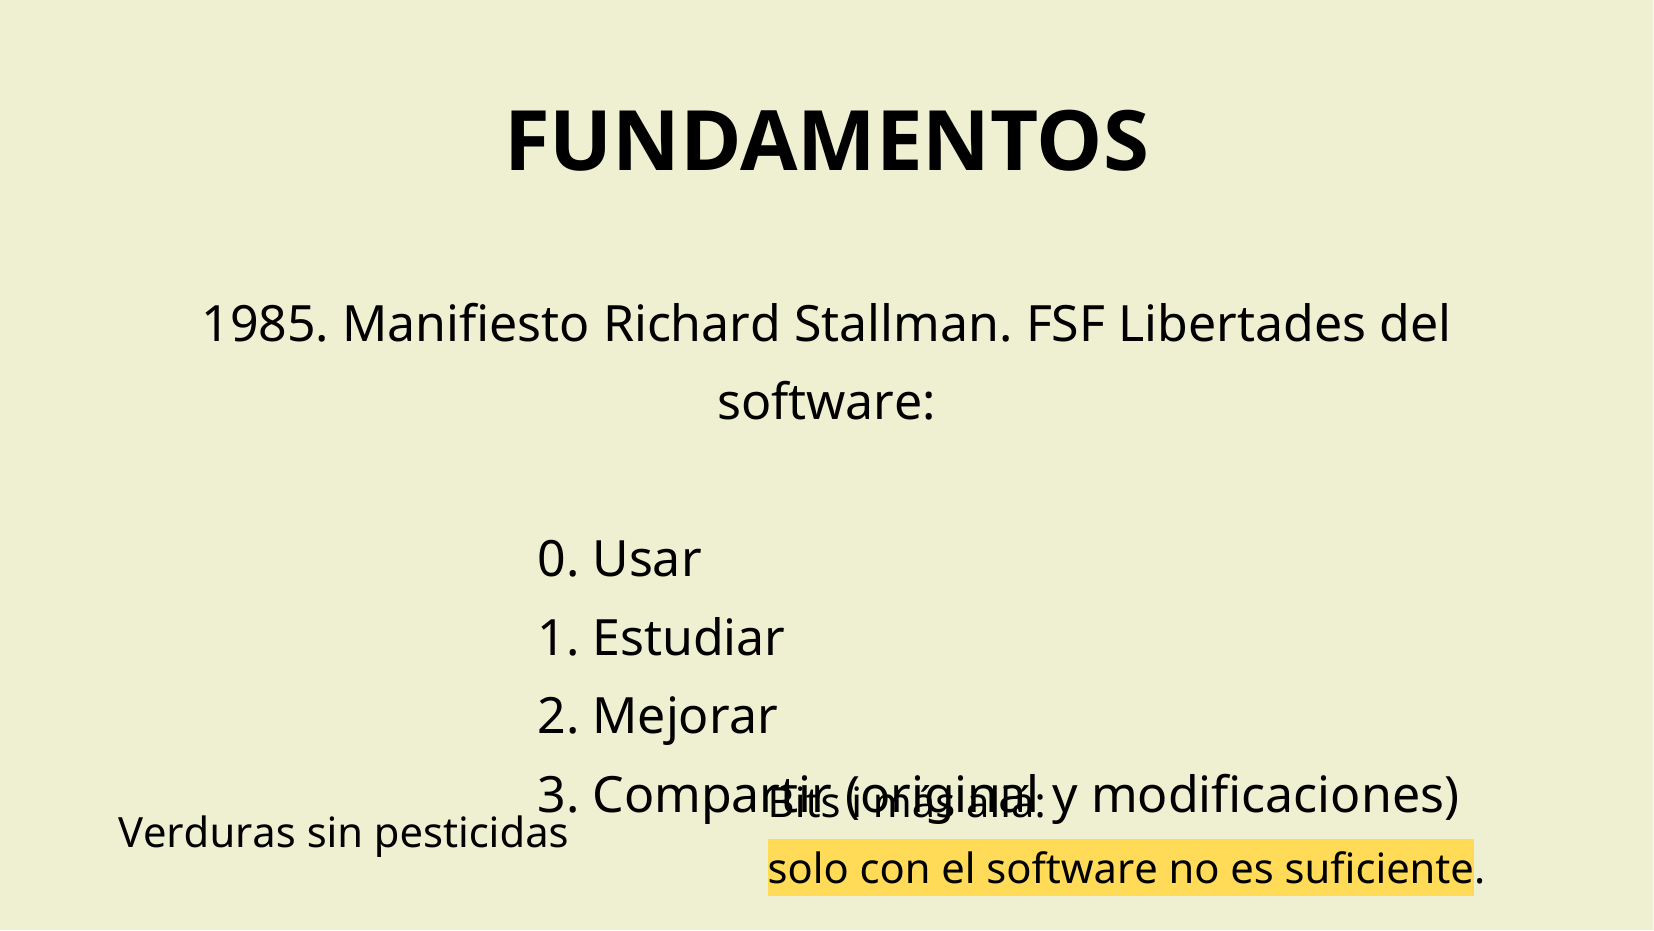

# Fundamentos
1985. Manifiesto Richard Stallman. FSF Libertades del software:
						0. Usar
						1. Estudiar
						2. Mejorar
						3. Compartir (original y modificaciones)
Bits i más allá:
solo con el software no es suficiente.
Verduras sin pesticidas